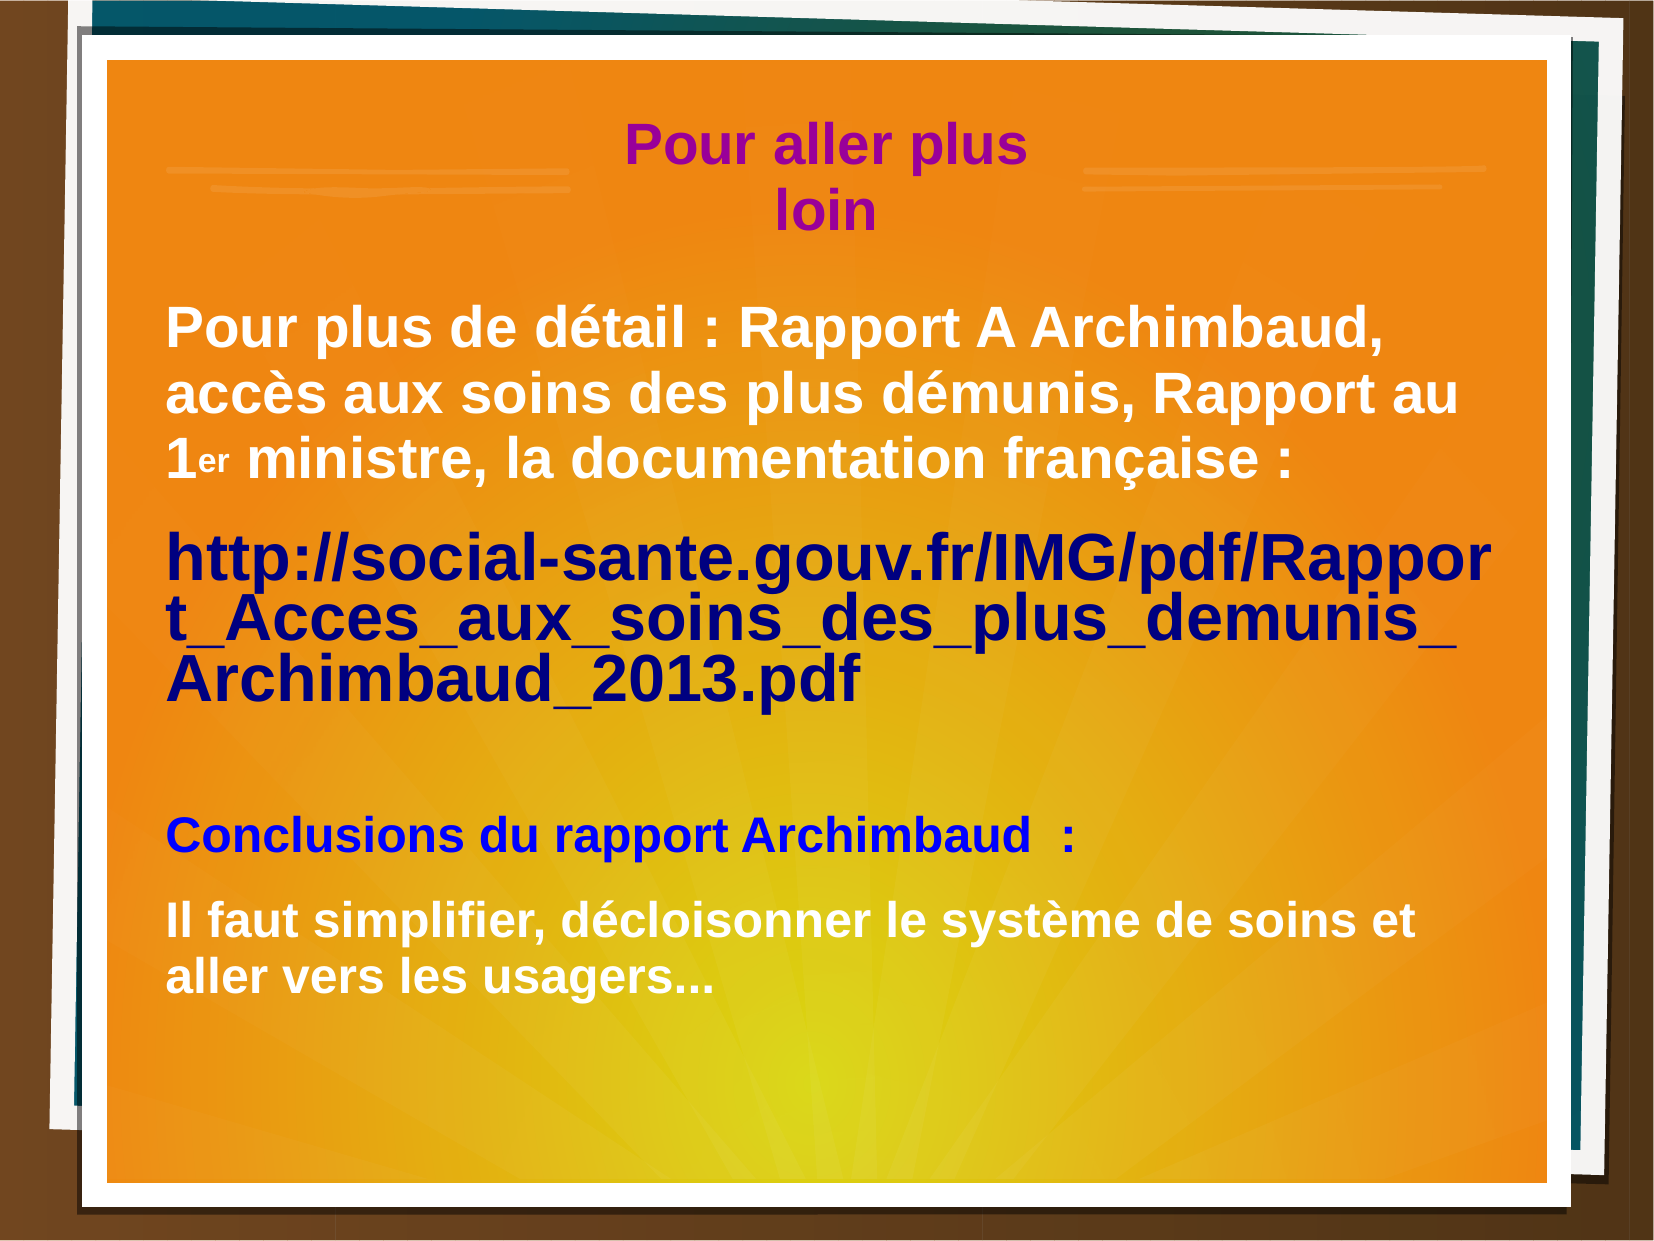

# Pour aller plus loin
Pour plus de détail : Rapport A Archimbaud, accès aux soins des plus démunis, Rapport au 1er ministre, la documentation française :
http://social-sante.gouv.fr/IMG/pdf/Rapport_Acces_aux_soins_des_plus_demunis_Archimbaud_2013.pdf
Conclusions du rapport Archimbaud  :
Il faut simplifier, décloisonner le système de soins et aller vers les usagers...